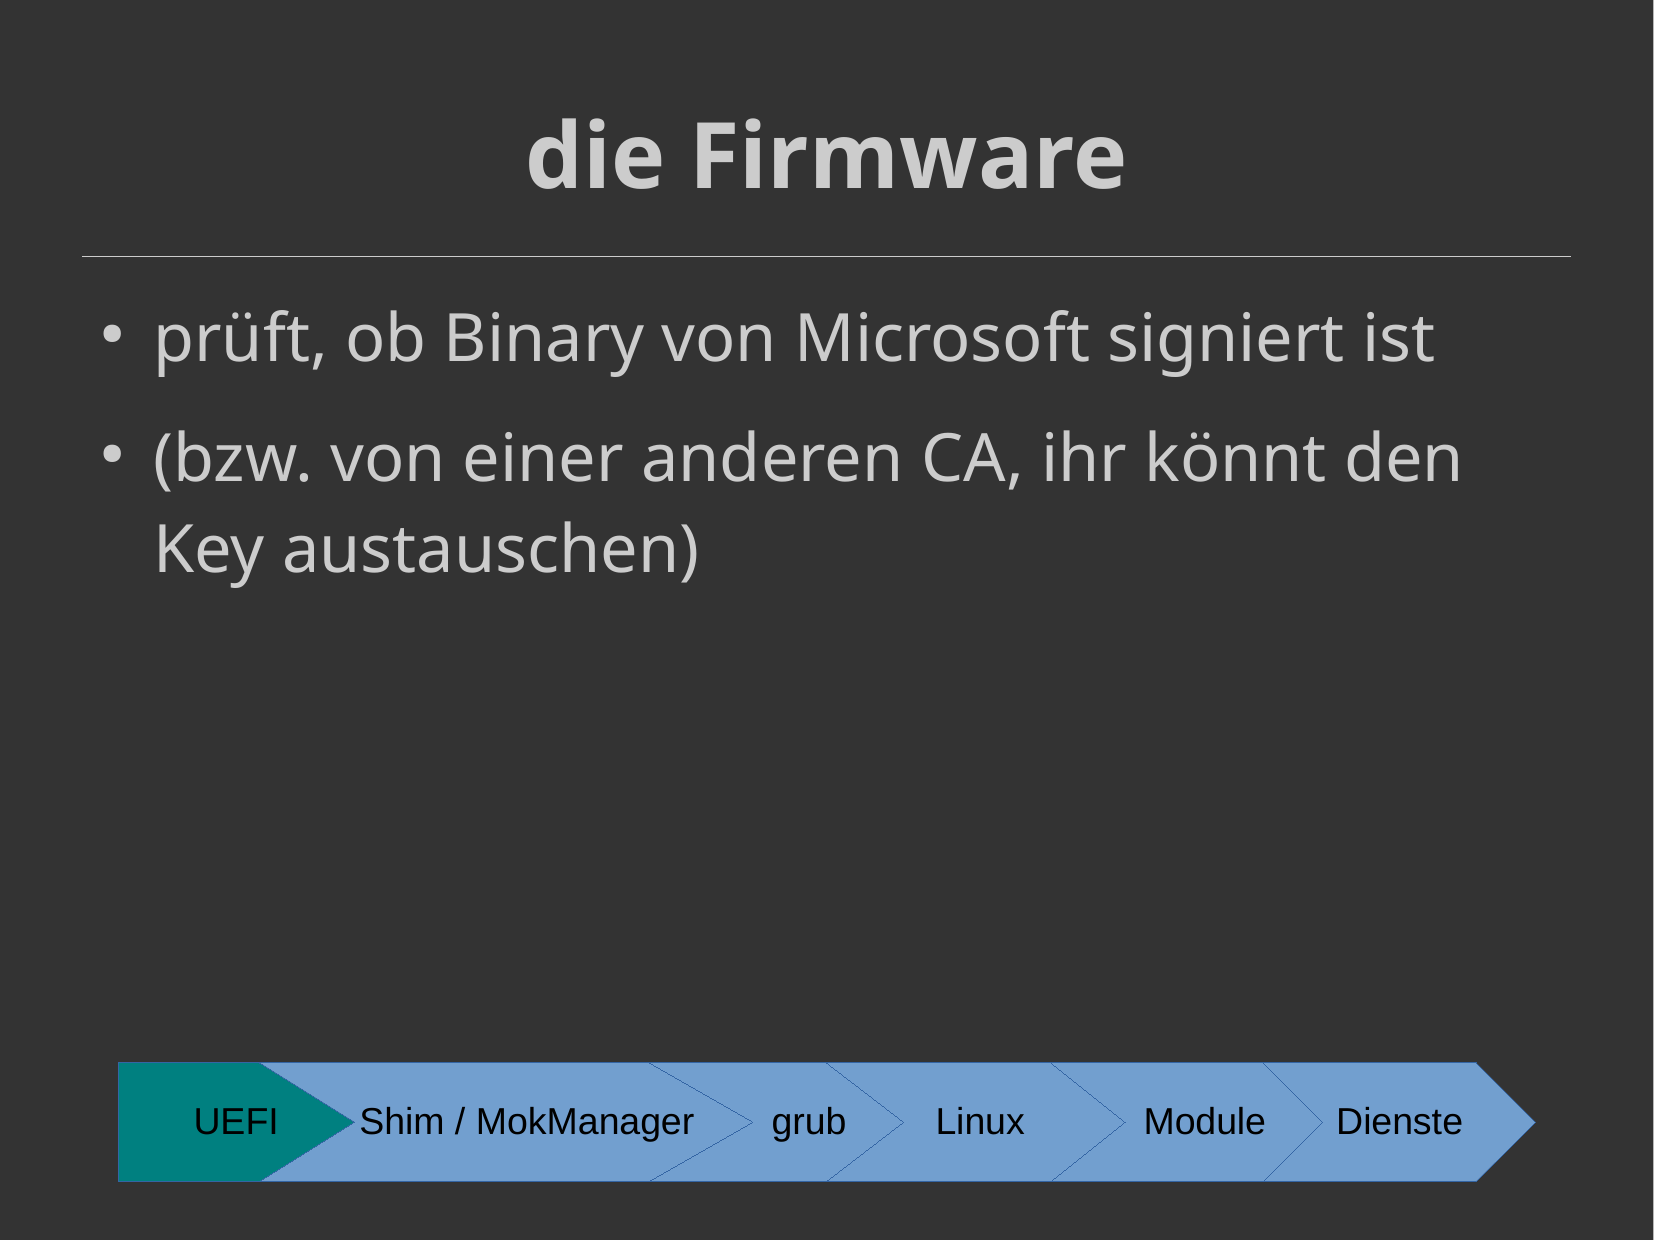

# die Firmware
prüft, ob Binary von Microsoft signiert ist
(bzw. von einer anderen CA, ihr könnt den Key austauschen)
UEFI
Shim / MokManager
grub
Linux
Module
Dienste